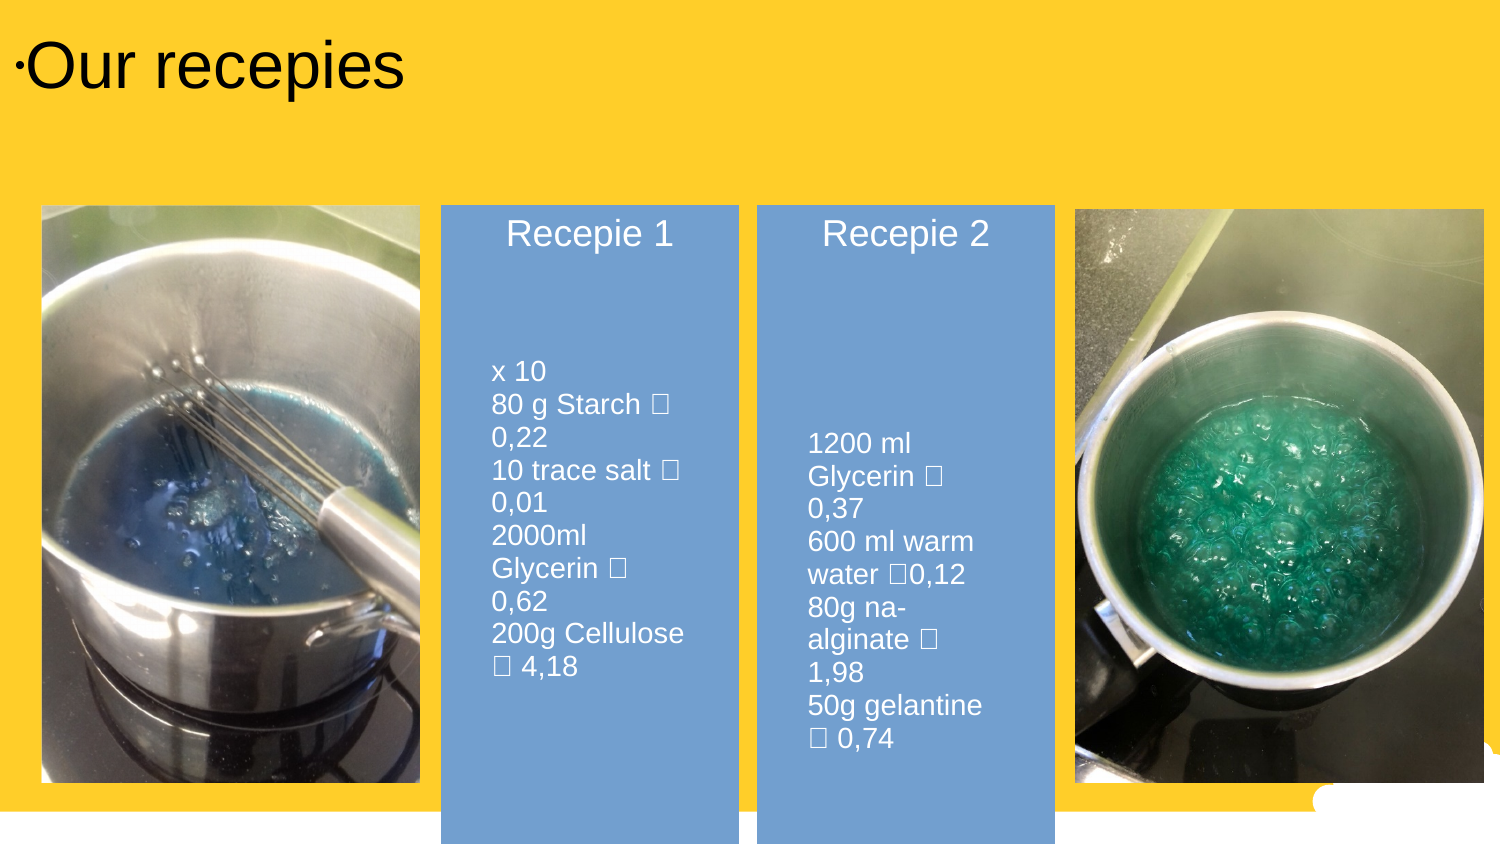

# Our recepies
| | Recepie 1 | |
| --- | --- | --- |
| | | |
| | x 10 80 g Starch  0,22 10 trace salt  0,01 2000ml Glycerin  0,62 200g Cellulose  4,18 | |
| | | |
| | | |
| | Recepie 2 | |
| --- | --- | --- |
| | | |
| | | |
| | 1200 ml Glycerin  0,37 600 ml warm water 0,12 80g na- alginate  1,98 50g gelantine  0,74 | |
| | | |